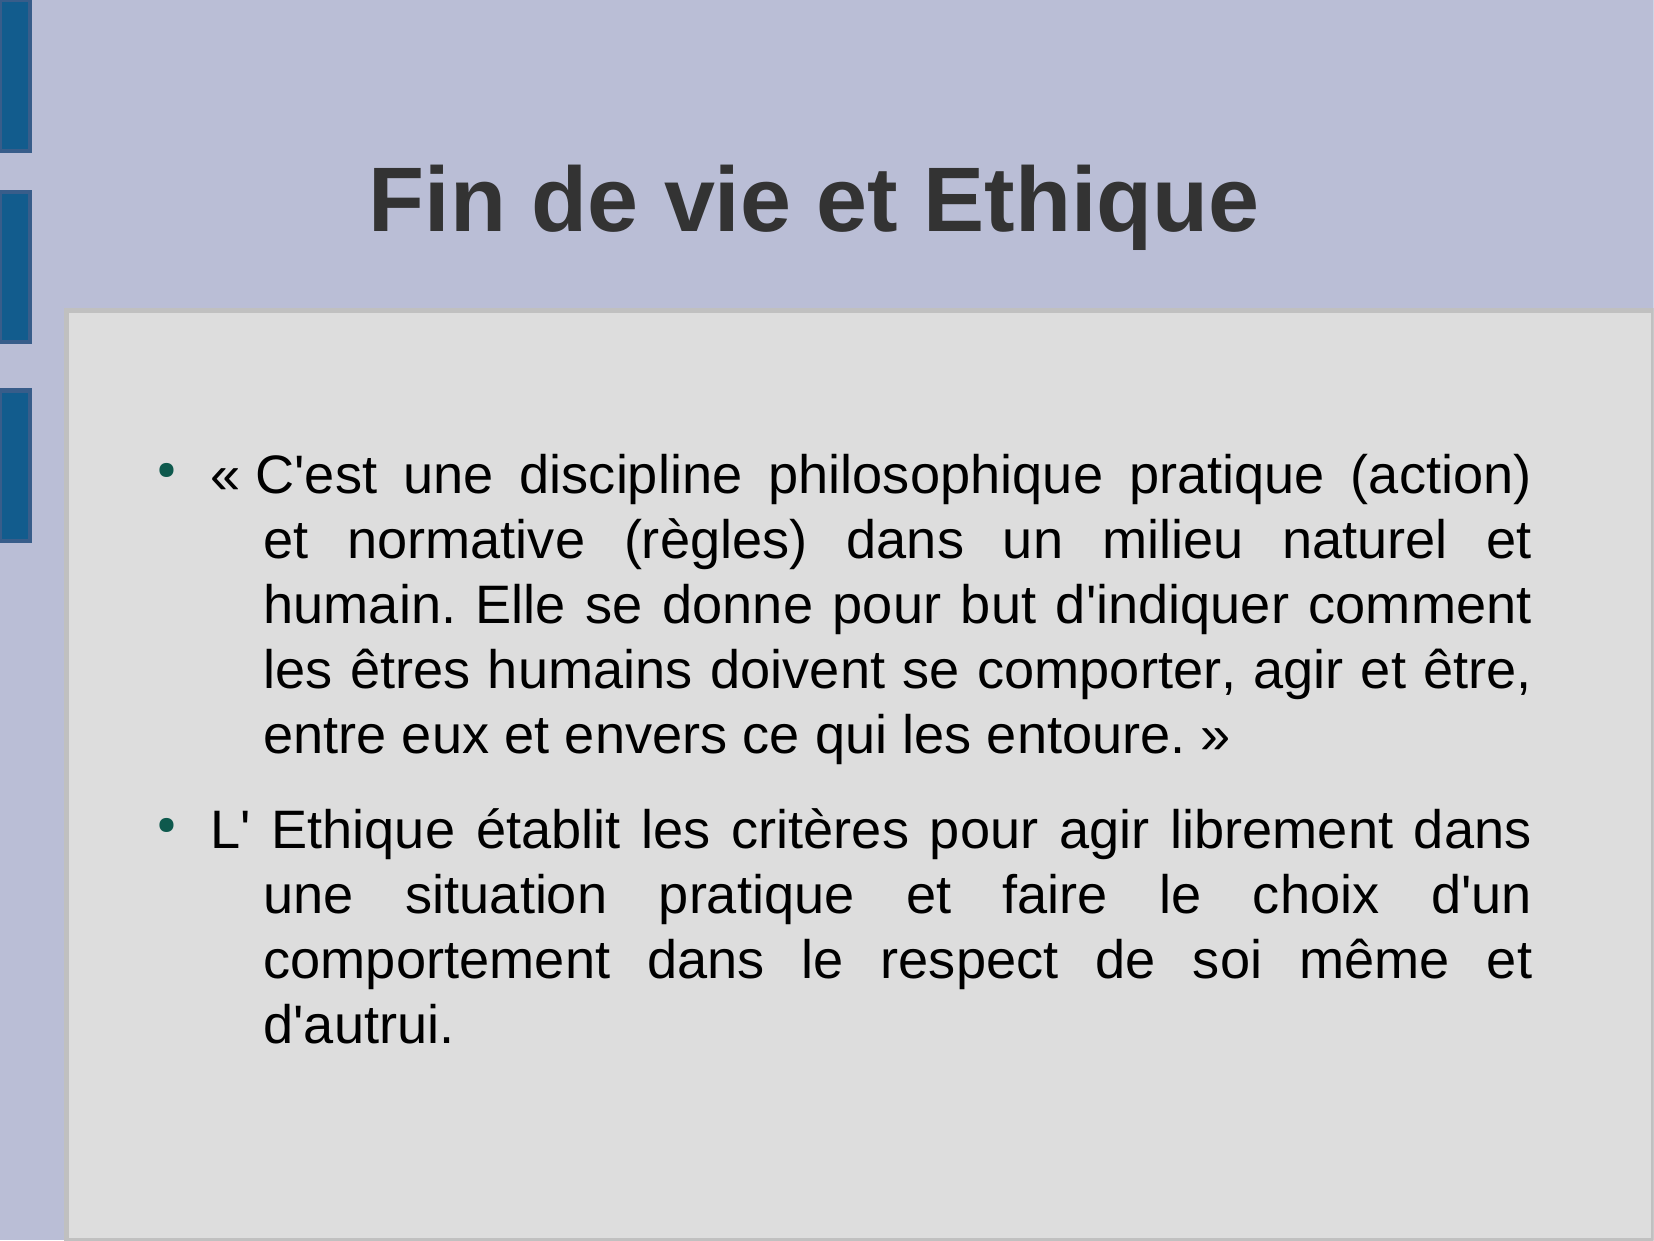

# Fin de vie et Ethique
« C'est une discipline philosophique pratique (action) et normative (règles) dans un milieu naturel et humain. Elle se donne pour but d'indiquer comment les êtres humains doivent se comporter, agir et être, entre eux et envers ce qui les entoure. »
L' Ethique établit les critères pour agir librement dans une situation pratique et faire le choix d'un comportement dans le respect de soi même et d'autrui.